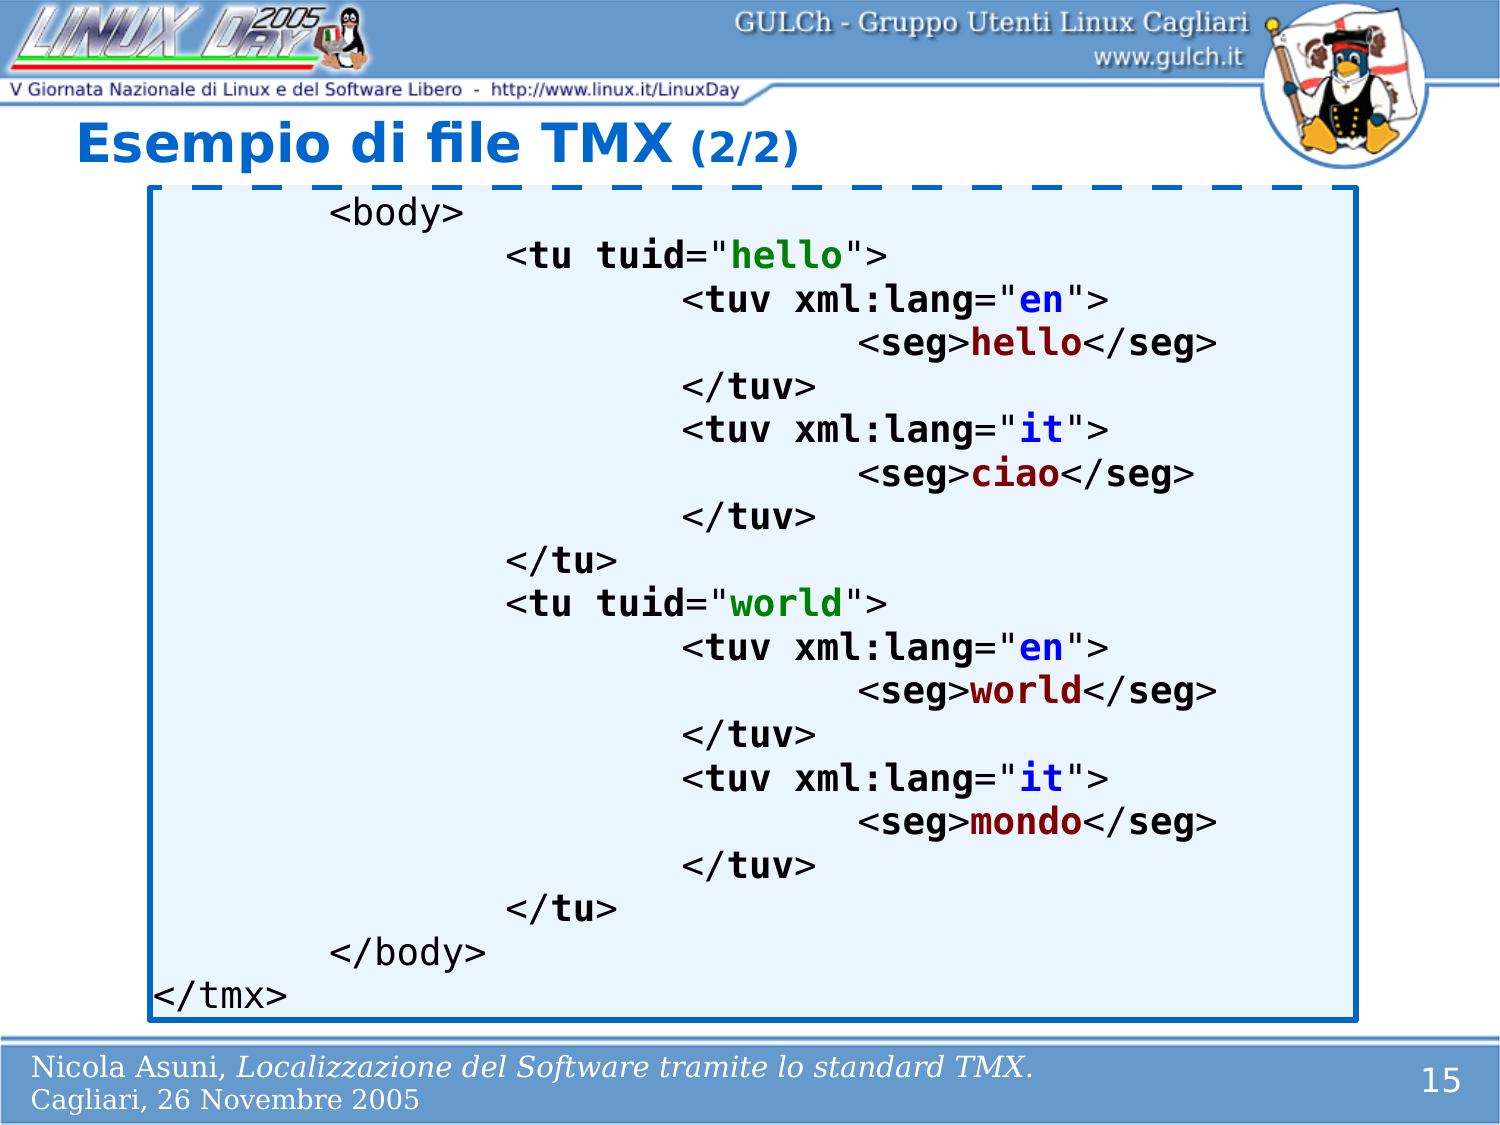

Esempio di file TMX (2/2)
	<body>
		<tu tuid="hello">
			<tuv xml:lang="en">
				<seg>hello</seg>
			</tuv>
			<tuv xml:lang="it">
				<seg>ciao</seg>
			</tuv>
		</tu>
		<tu tuid="world">
			<tuv xml:lang="en">
				<seg>world</seg>
			</tuv>
			<tuv xml:lang="it">
				<seg>mondo</seg>
			</tuv>
		</tu>
	</body>
</tmx>